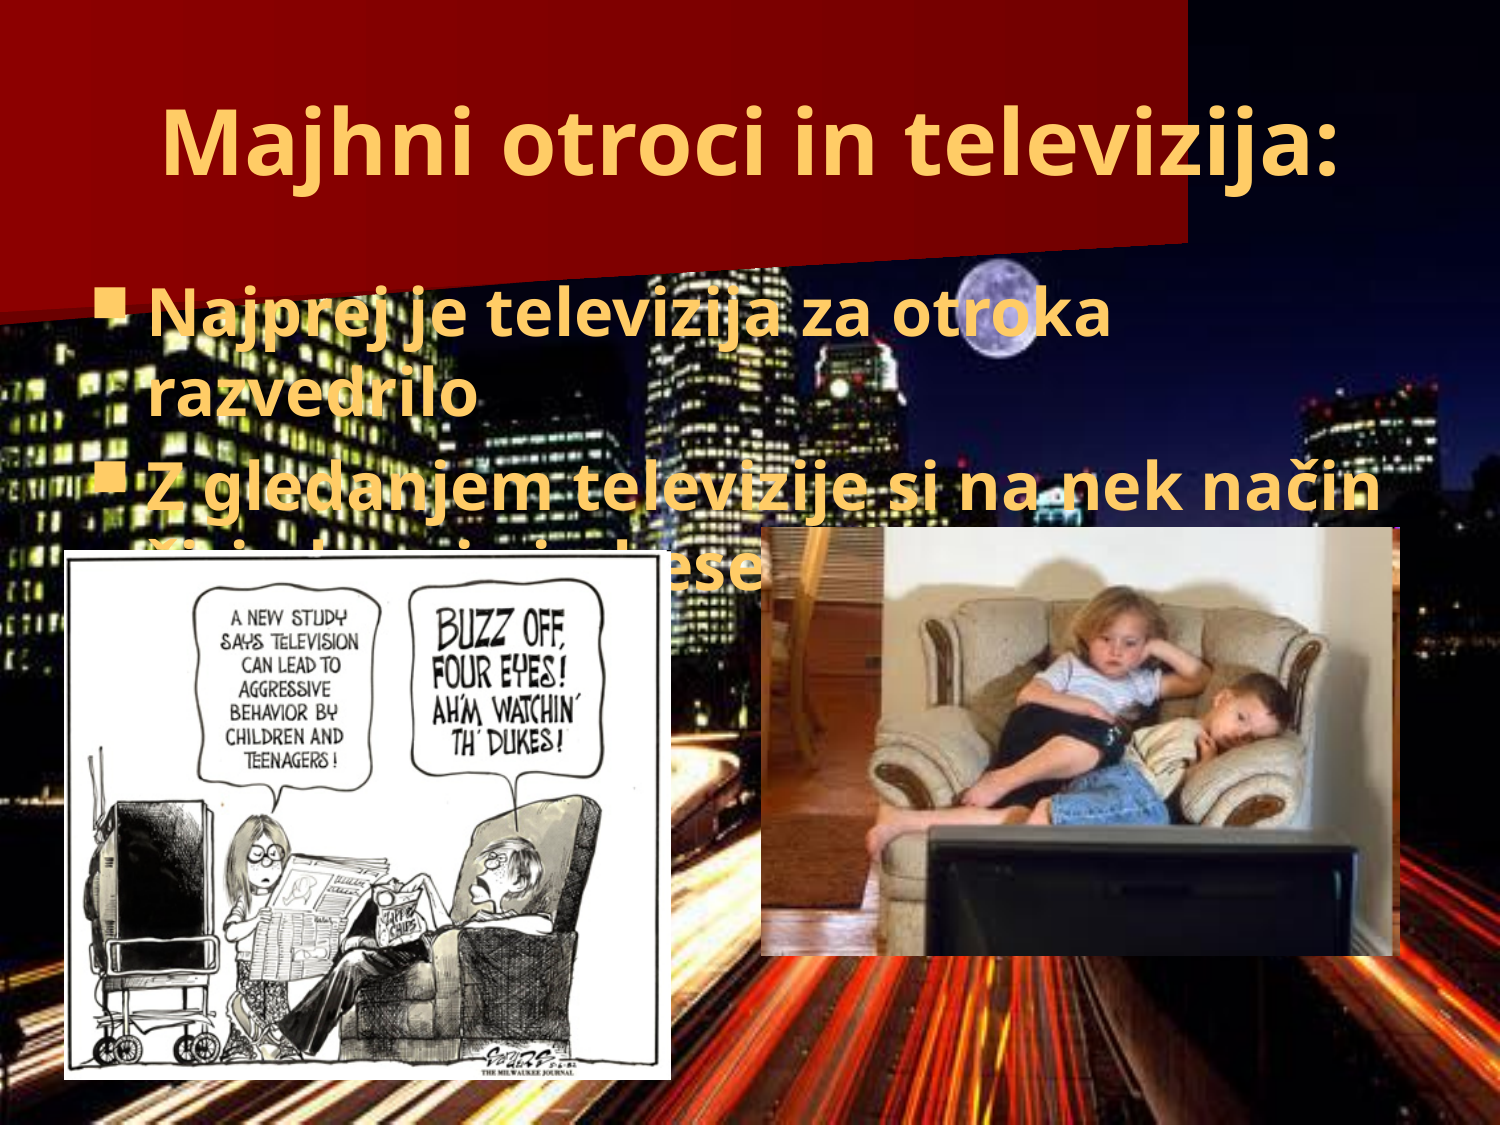

# Majhni otroci in televizija:
Najprej je televizija za otroka razvedrilo
Z gledanjem televizije si na nek način širi obzorje in besedni zaklad